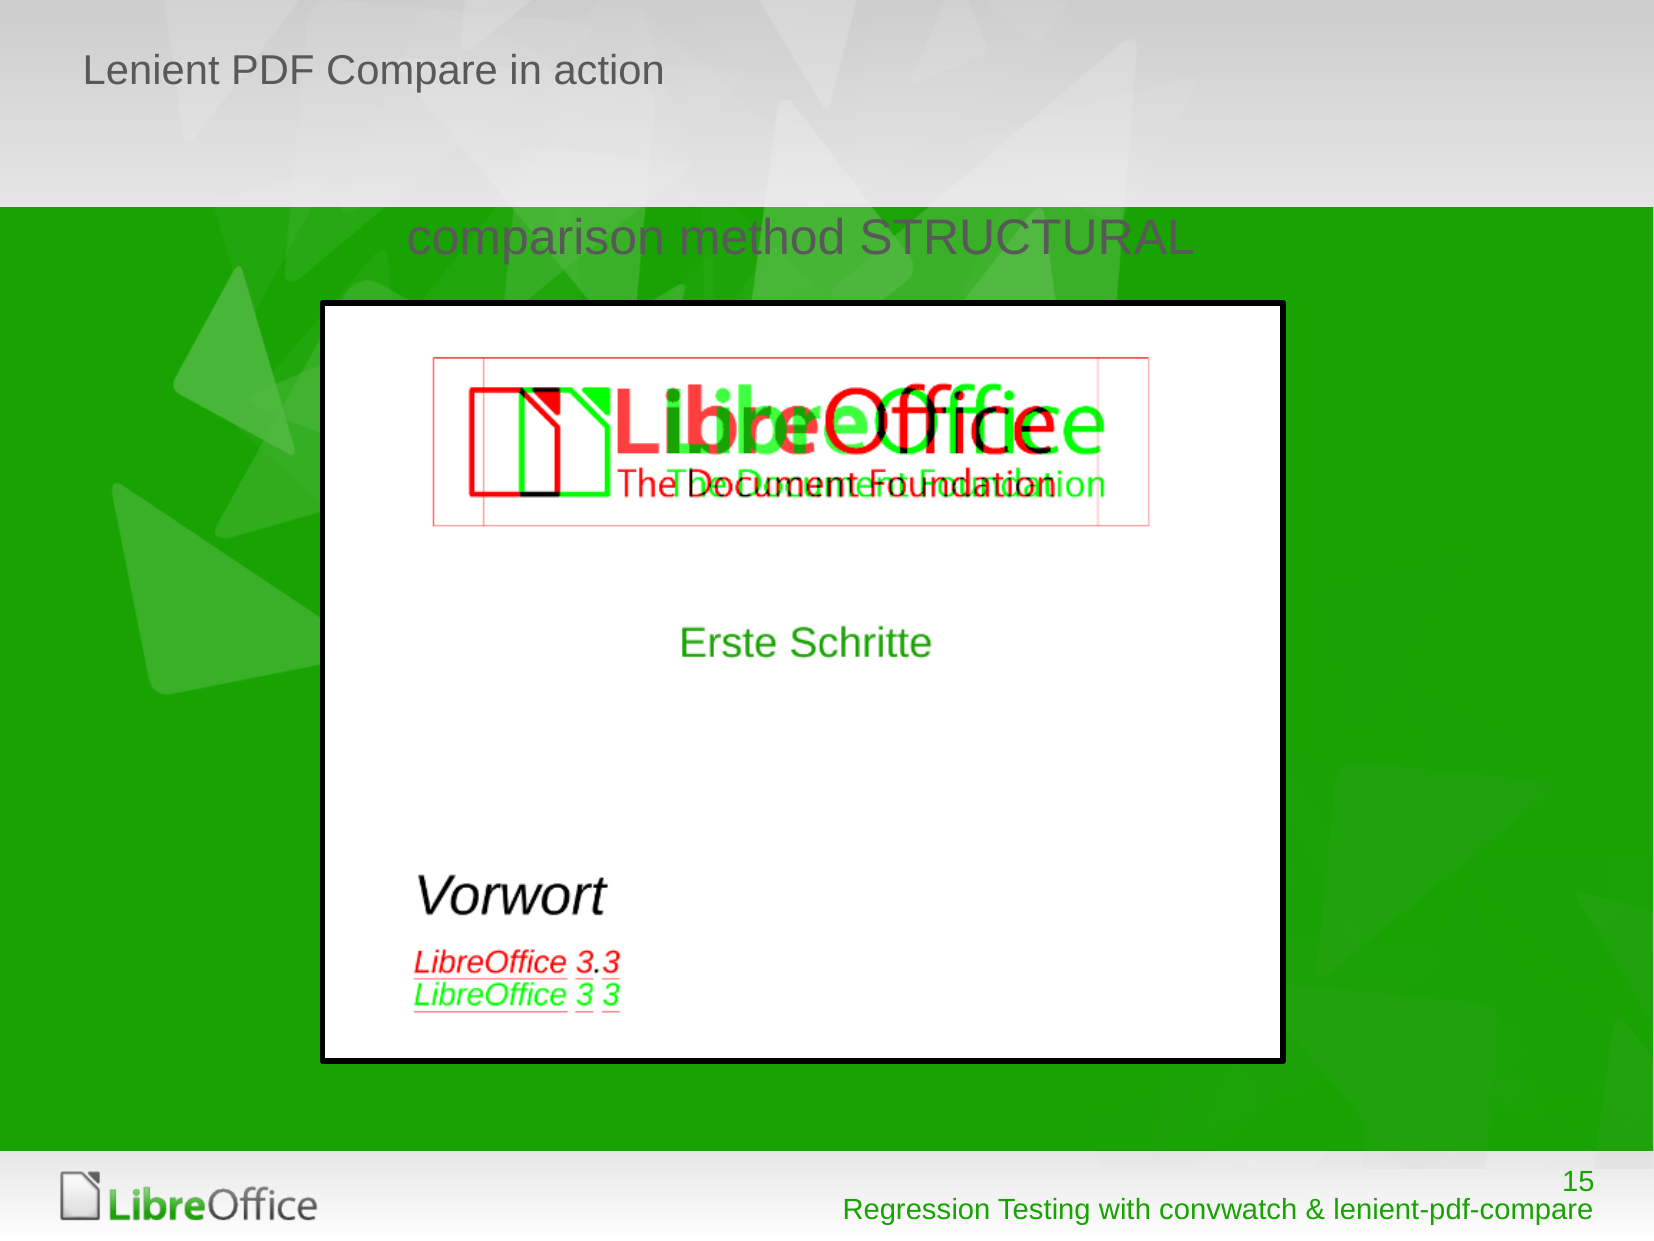

# Lenient PDF Compare in action
comparison method STRUCTURAL
15
Regression Testing with convwatch & lenient-pdf-compare